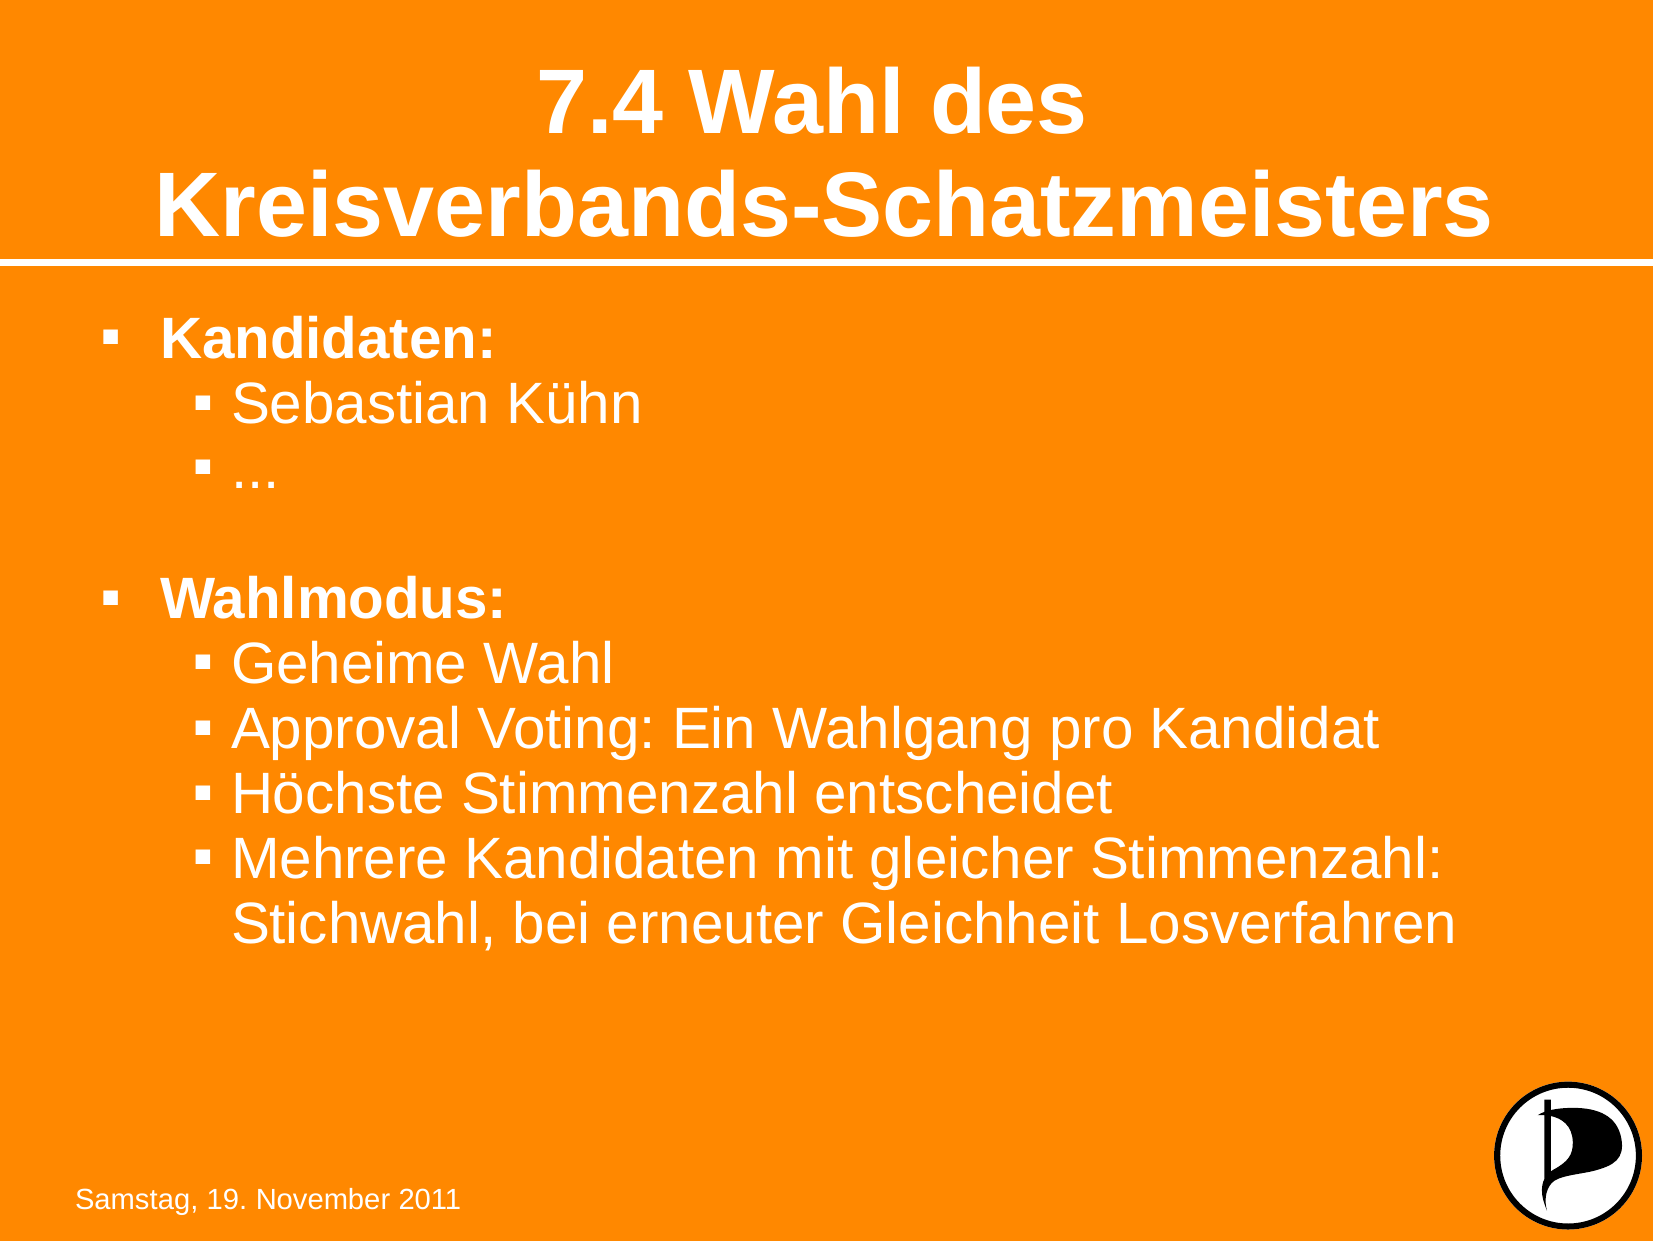

# 7.4 Wahl des Kreisverbands-Schatzmeisters
Kandidaten:
Sebastian Kühn
...
Wahlmodus:
Geheime Wahl
Approval Voting: Ein Wahlgang pro Kandidat
Höchste Stimmenzahl entscheidet
Mehrere Kandidaten mit gleicher Stimmenzahl:
Stichwahl, bei erneuter Gleichheit Losverfahren